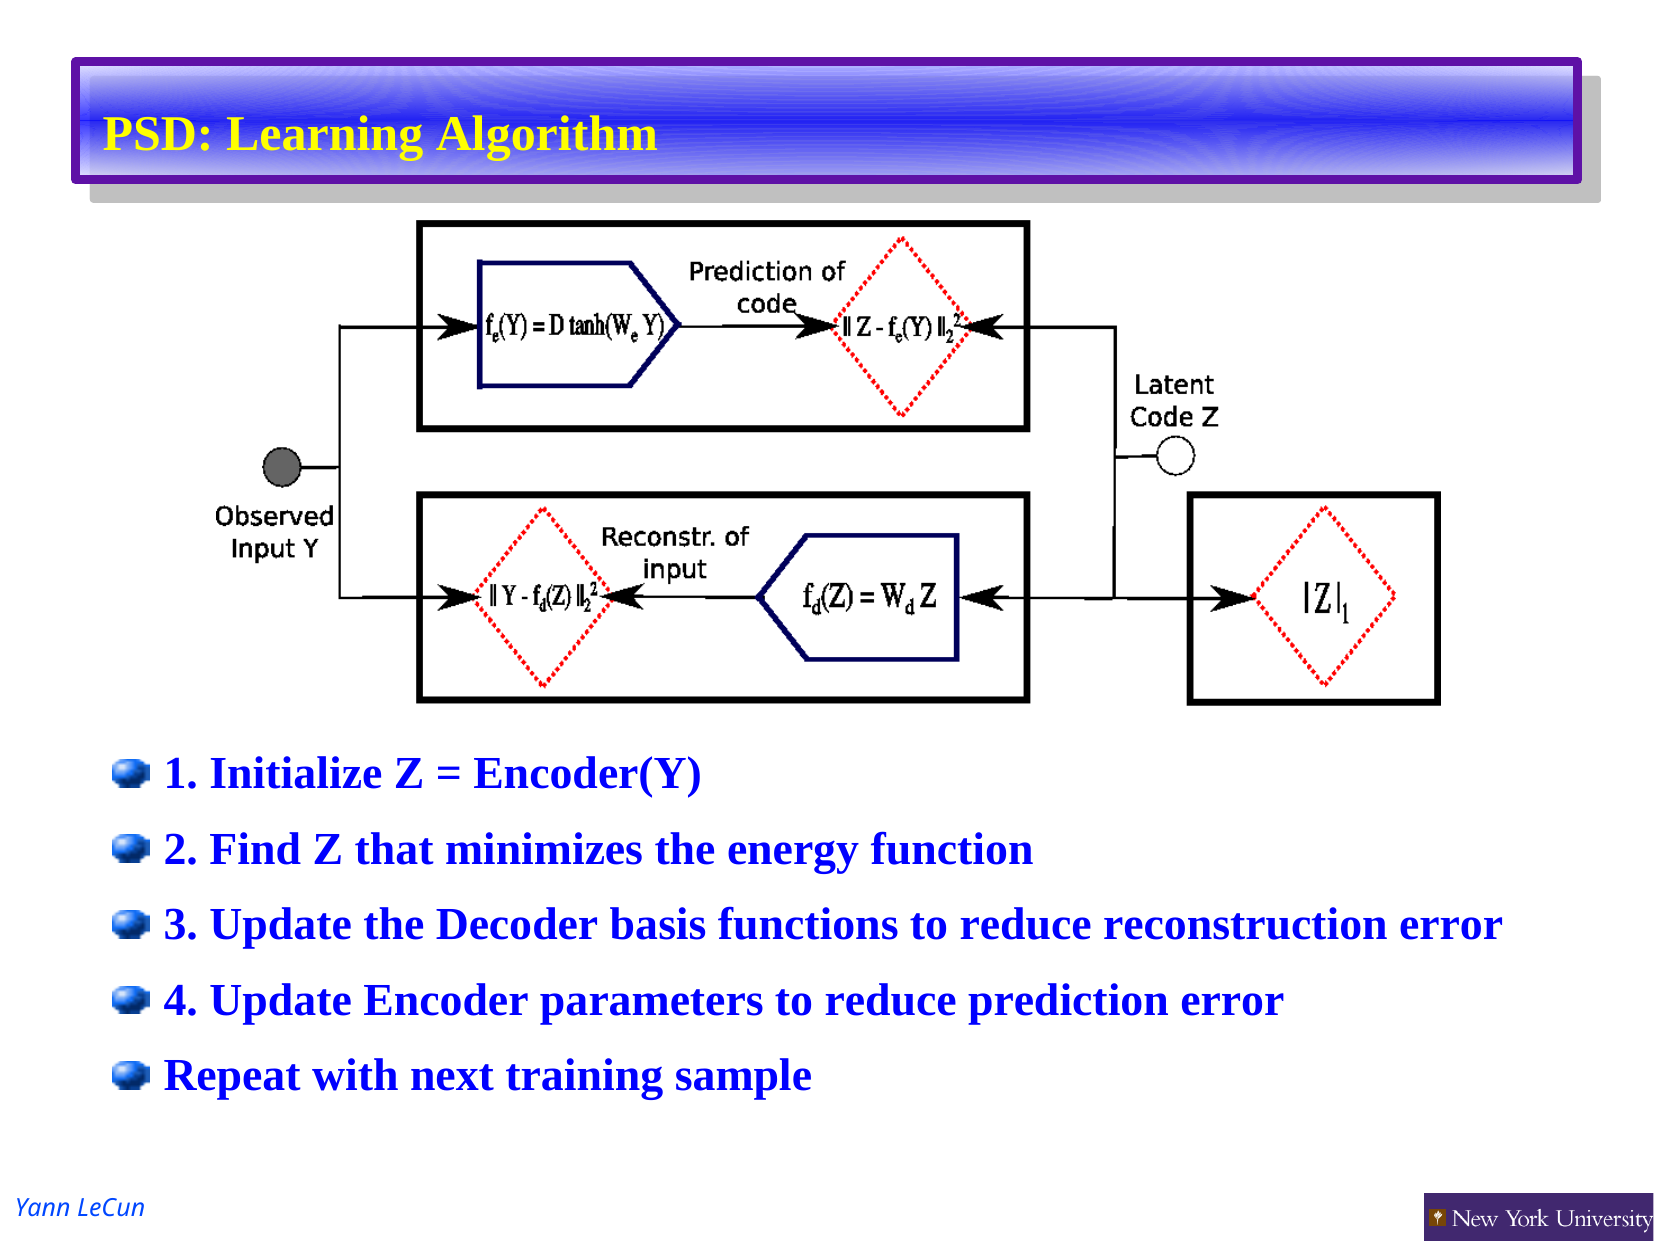

# PSD: Learning Algorithm
1. Initialize Z = Encoder(Y)
2. Find Z that minimizes the energy function
3. Update the Decoder basis functions to reduce reconstruction error
4. Update Encoder parameters to reduce prediction error
Repeat with next training sample